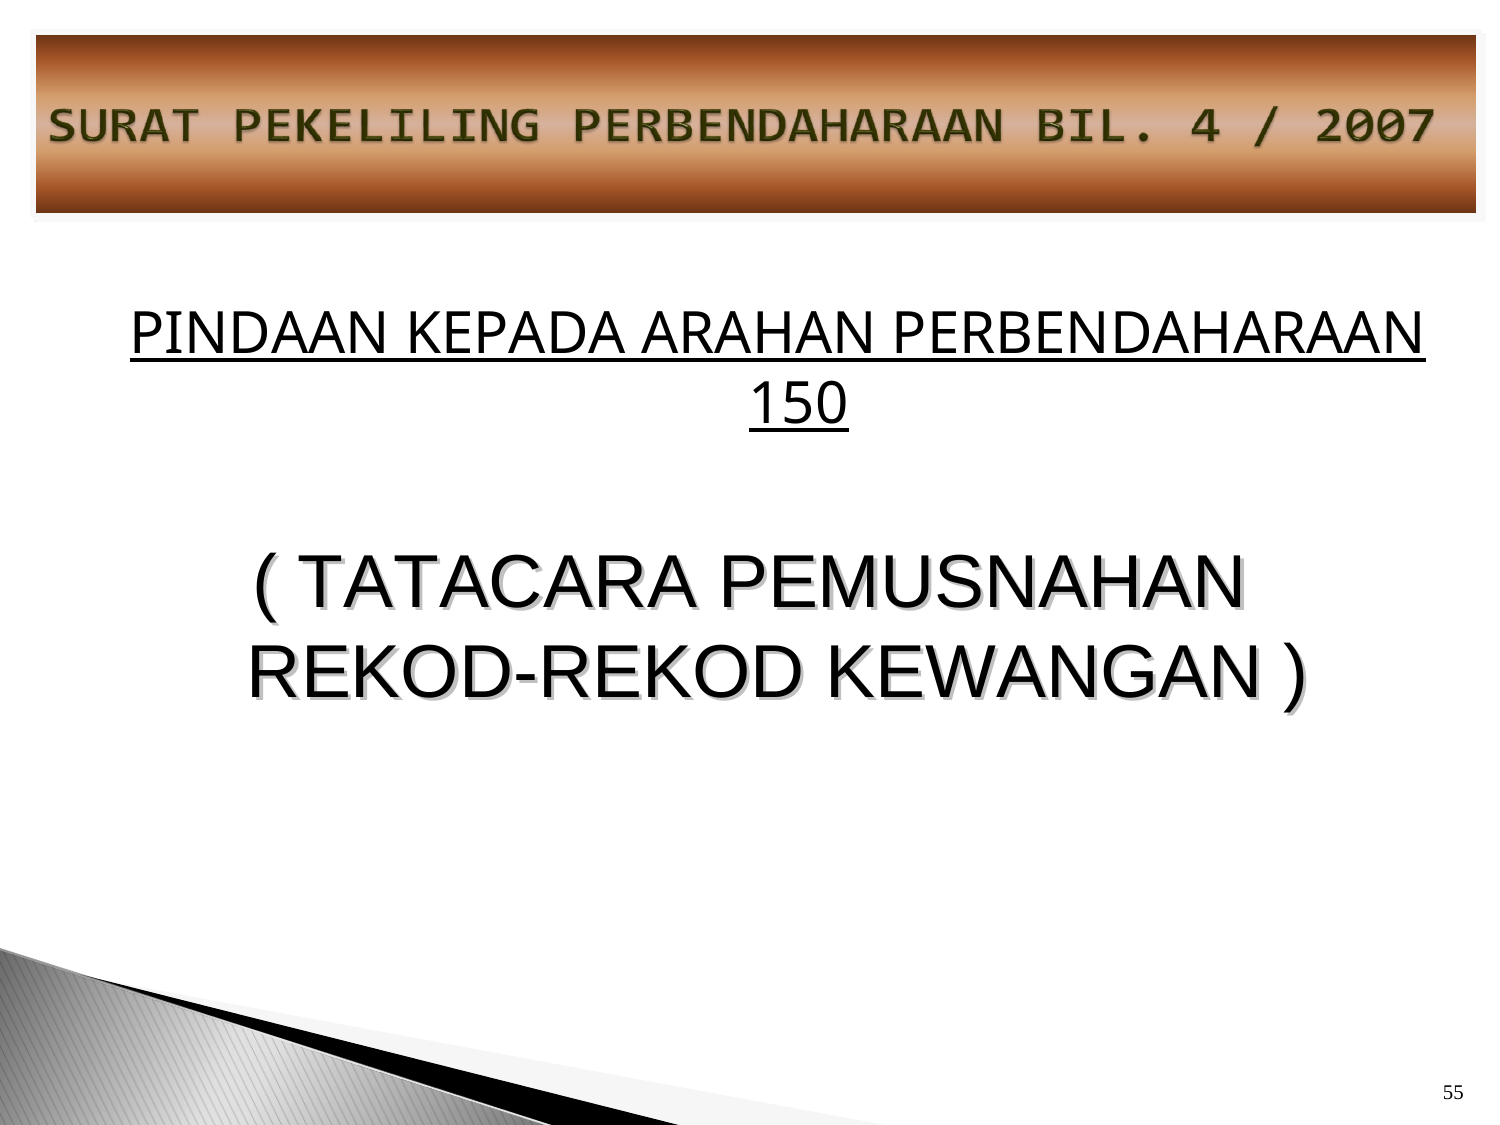

# PINDAAN KEPADA ARAHAN PERBENDAHARAAN 150
( TATACARA PEMUSNAHAN REKOD-REKOD KEWANGAN )